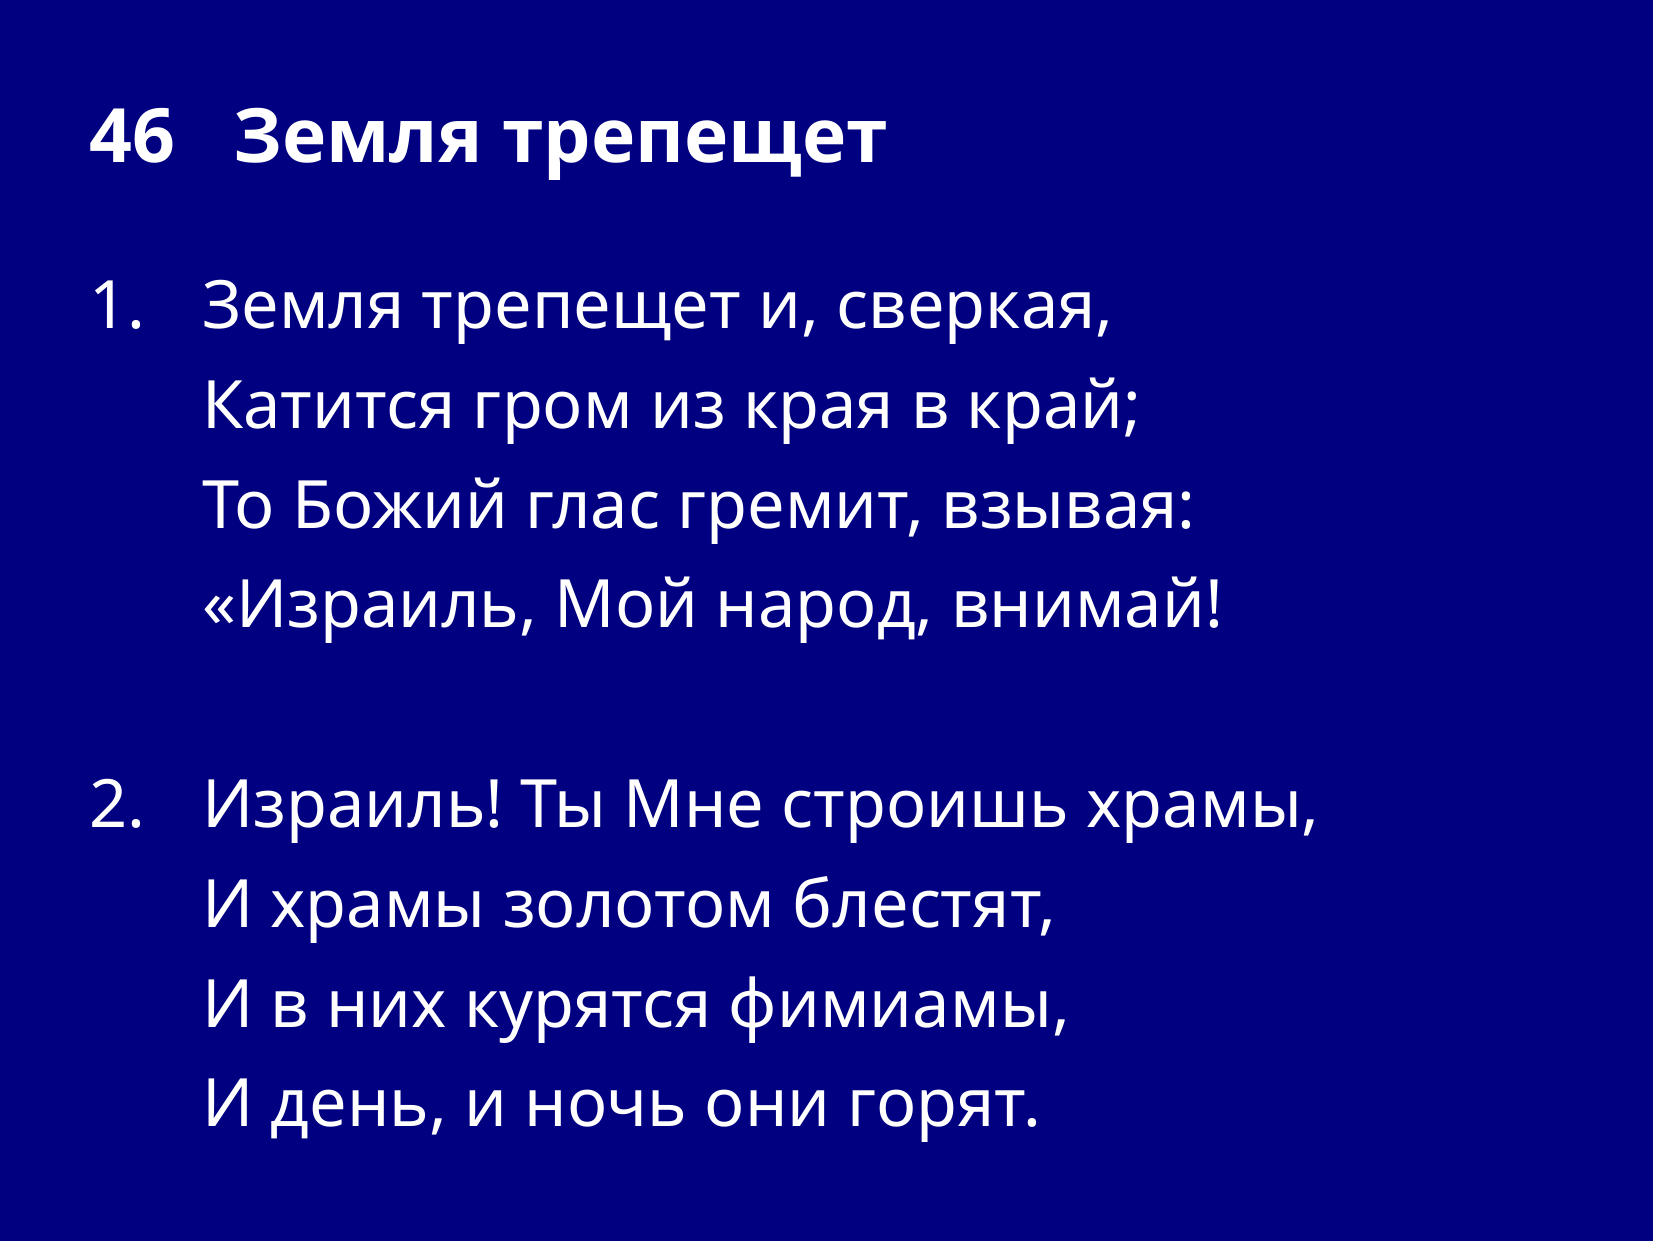

46 Земля трепещет
1.	Земля трепещет и, сверкая,
	Катится гром из края в край;
	То Божий глас гремит, взывая:
	«Израиль, Мой народ, внимай!
2.	Израиль! Ты Мне строишь храмы,
	И храмы золотом блестят,
	И в них курятся фимиамы,
	И день, и ночь они горят.